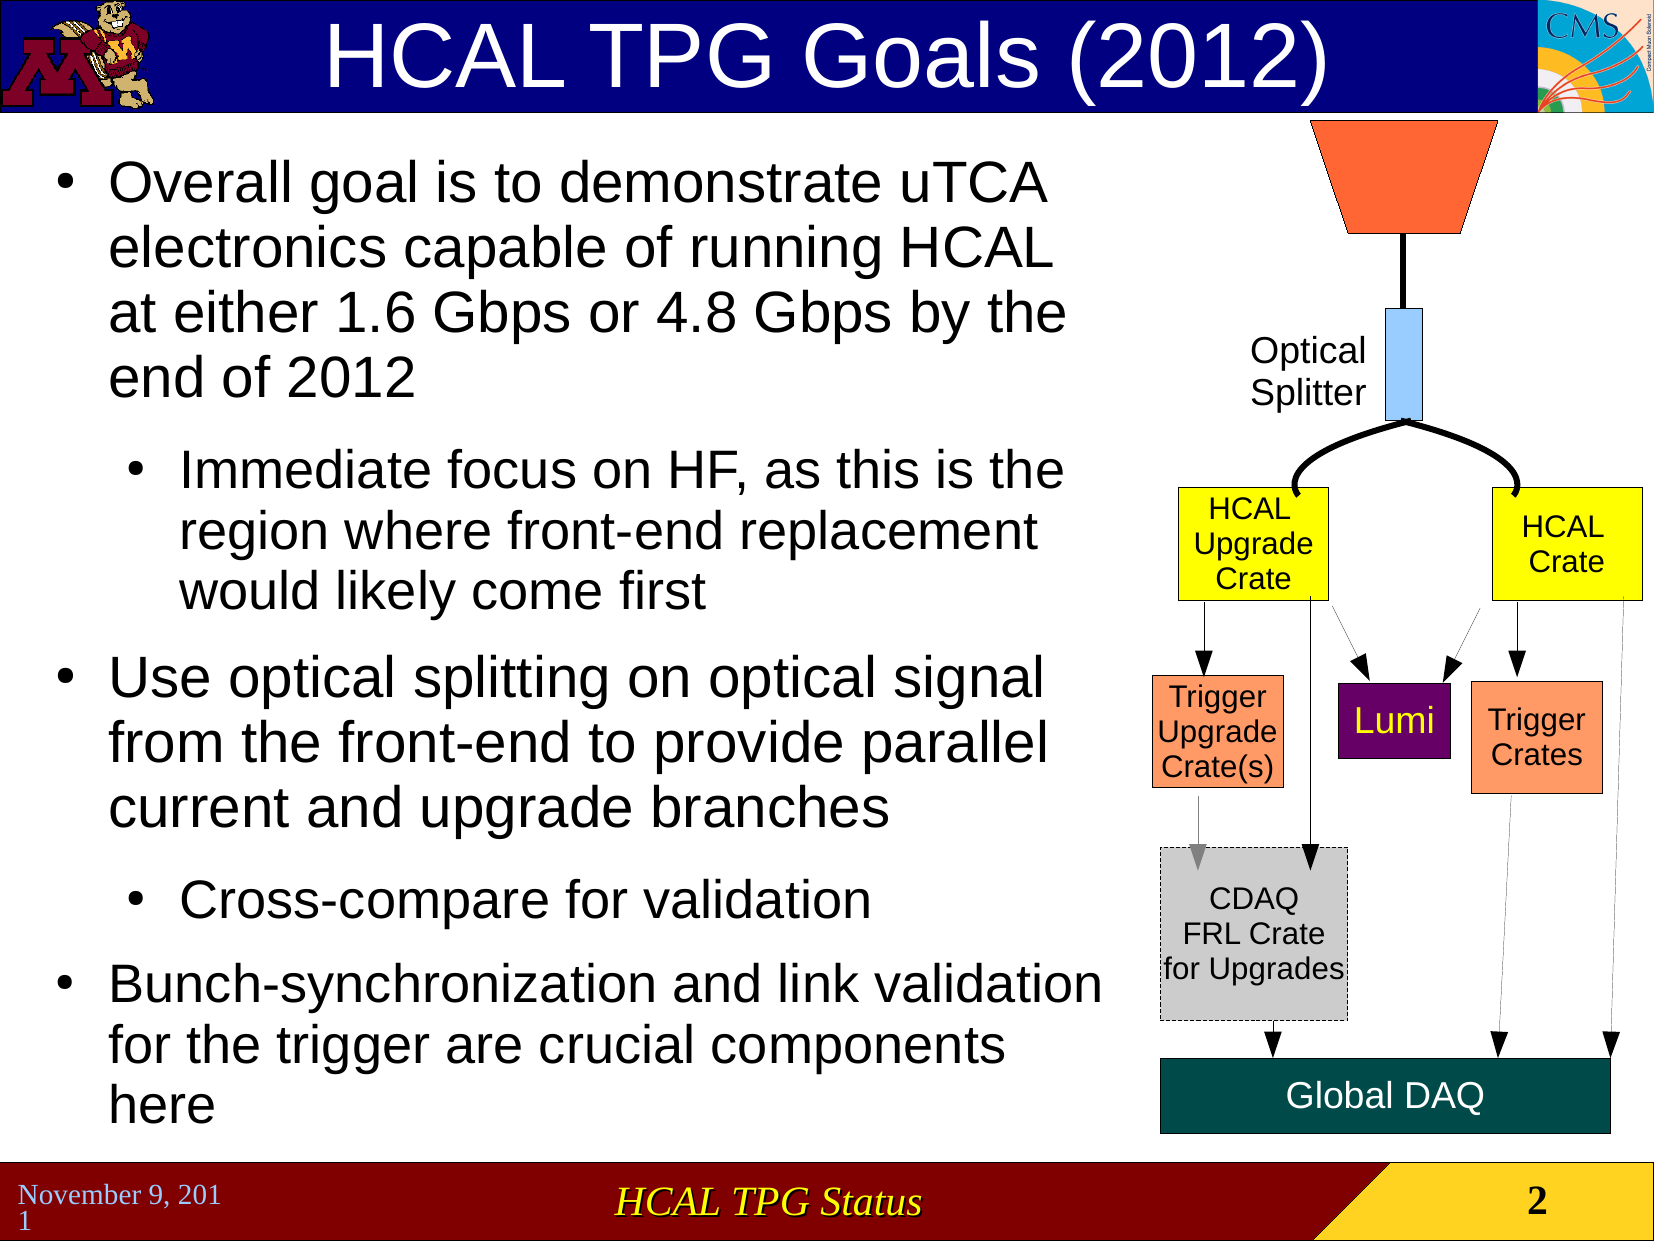

# HCAL TPG Goals (2012)
Overall goal is to demonstrate uTCA electronics capable of running HCAL at either 1.6 Gbps or 4.8 Gbps by the end of 2012
Immediate focus on HF, as this is the region where front-end replacement would likely come first
Use optical splitting on optical signal from the front-end to provide parallel current and upgrade branches
Cross-compare for validation
Bunch-synchronization and link validation for the trigger are crucial components here
Optical
Splitter
HCAL
Upgrade
Crate
HCAL
Crate
Trigger
Upgrade
Crate(s)
Trigger
Crates
Lumi
CDAQ
FRL Crate
for Upgrades
Global DAQ
HCAL TPG Status
2
November 9, 2011